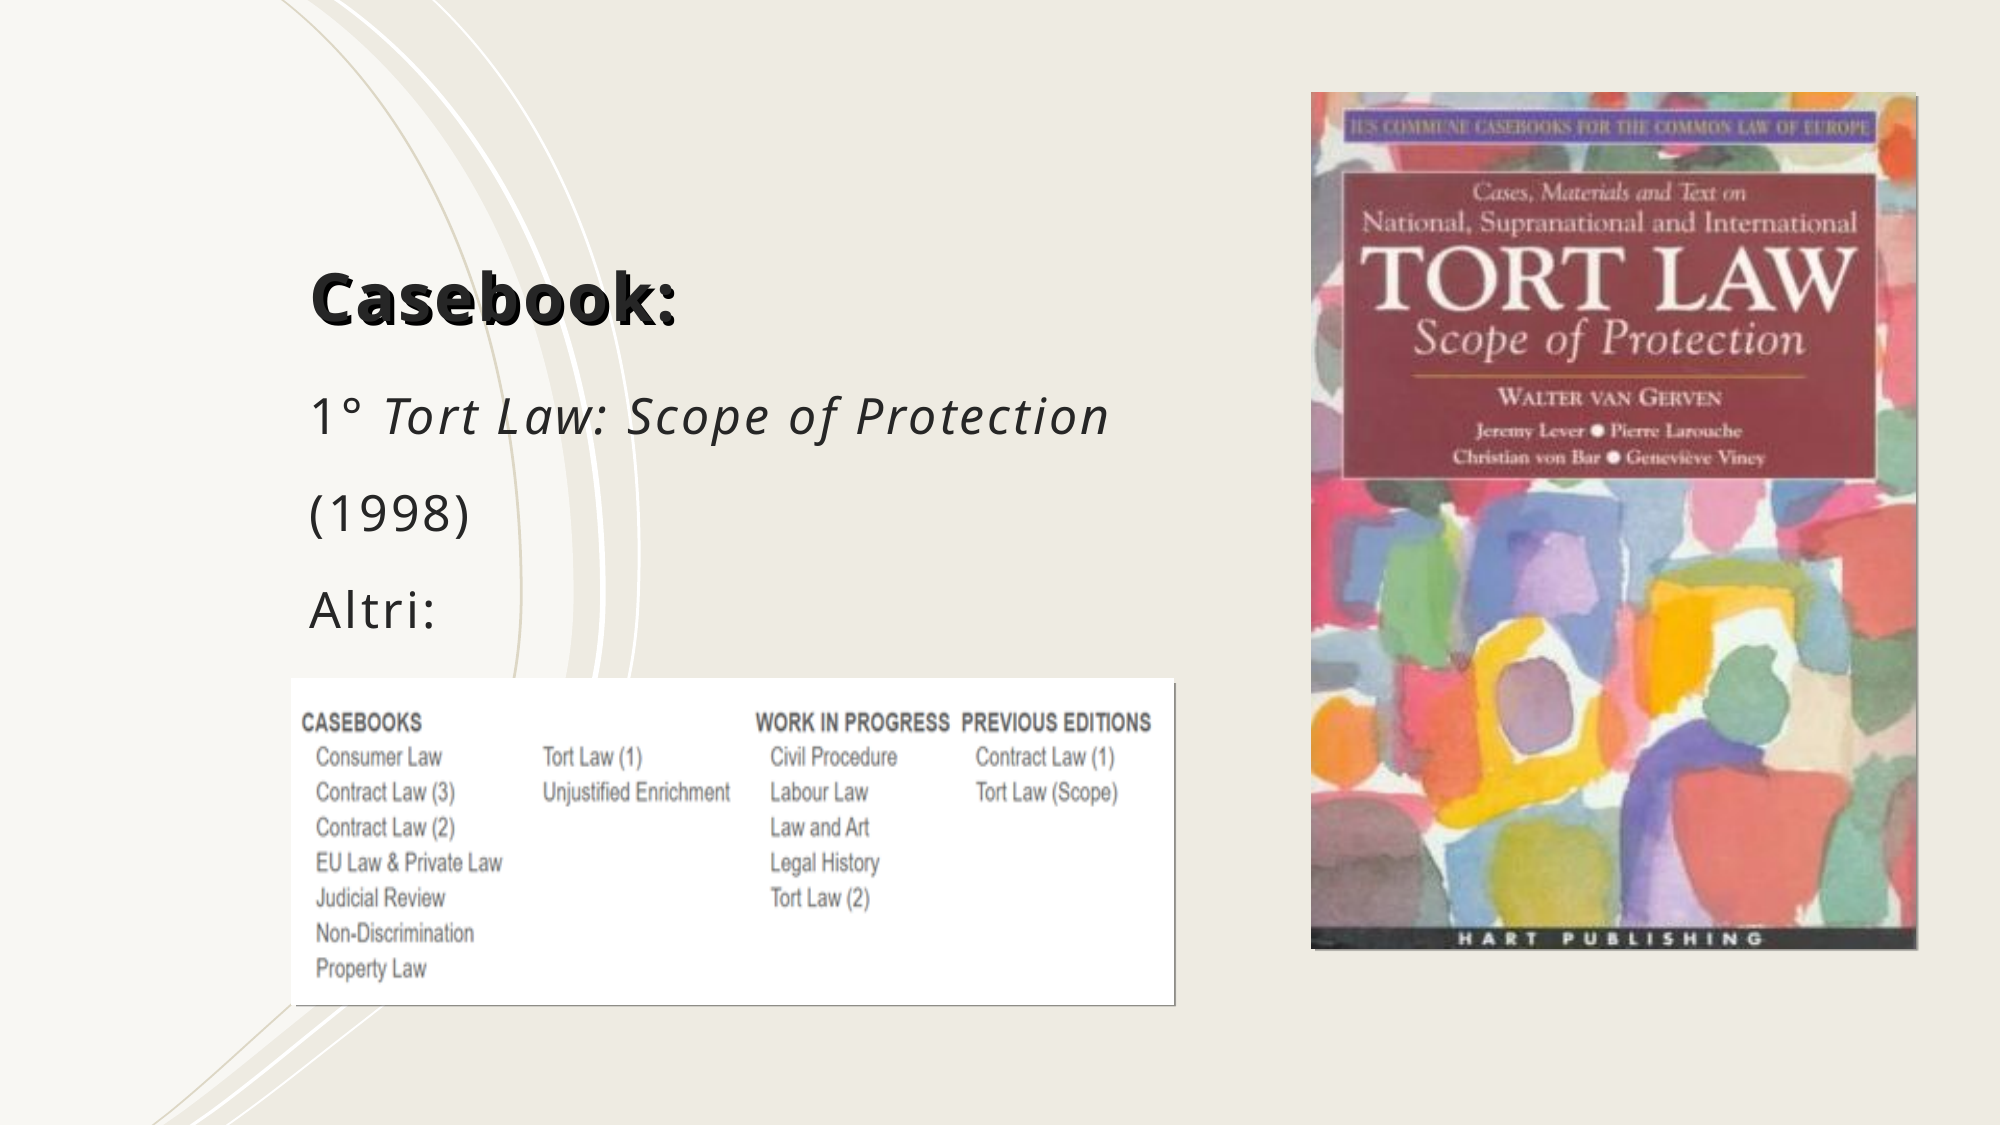

# Casebook:
1° Tort Law: Scope of Protection
(1998)
Altri: